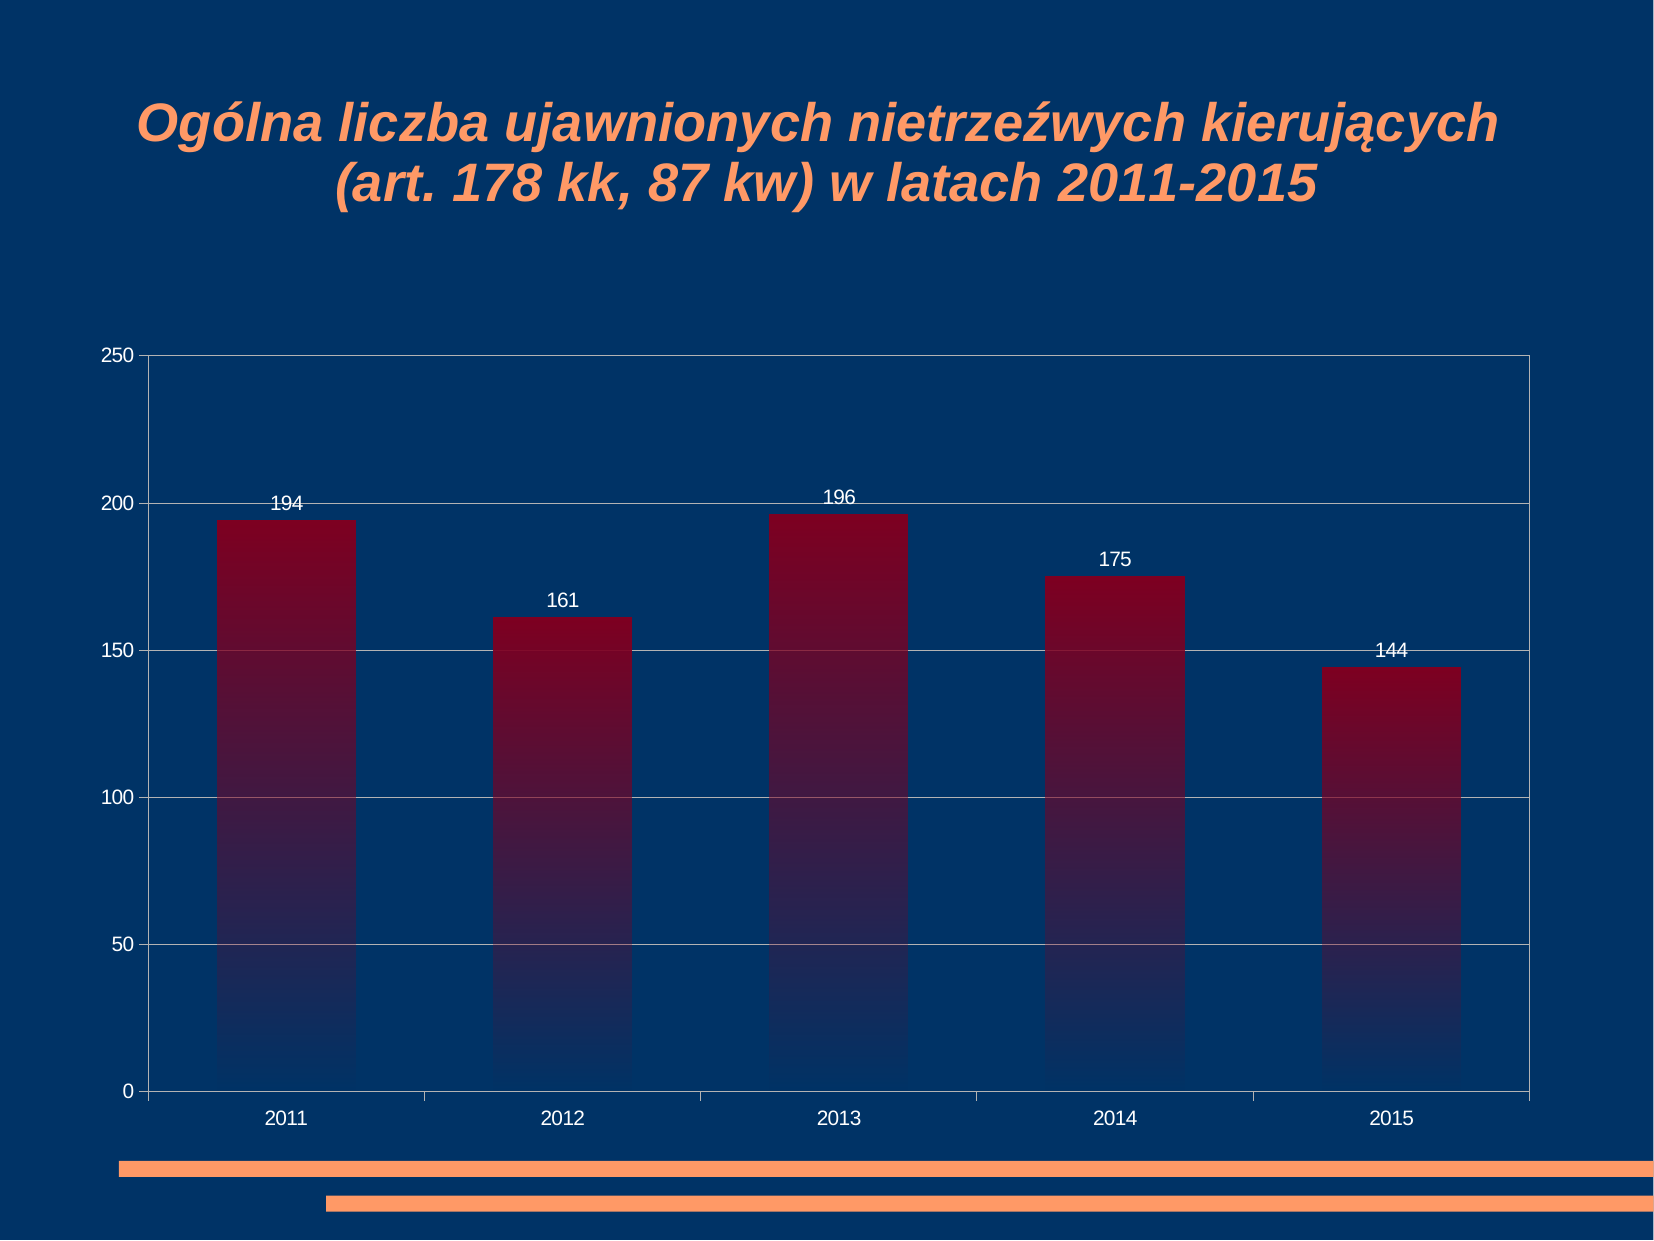

# Ogólna liczba ujawnionych nietrzeźwych kierujących (art. 178 kk, 87 kw) w latach 2011-2015
### Chart
| Category | KMP Jaworzno |
|---|---|
| 2011 | 194.0 |
| 2012 | 161.0 |
| 2013 | 196.0 |
| 2014 | 175.0 |
| 2015 | 144.0 |